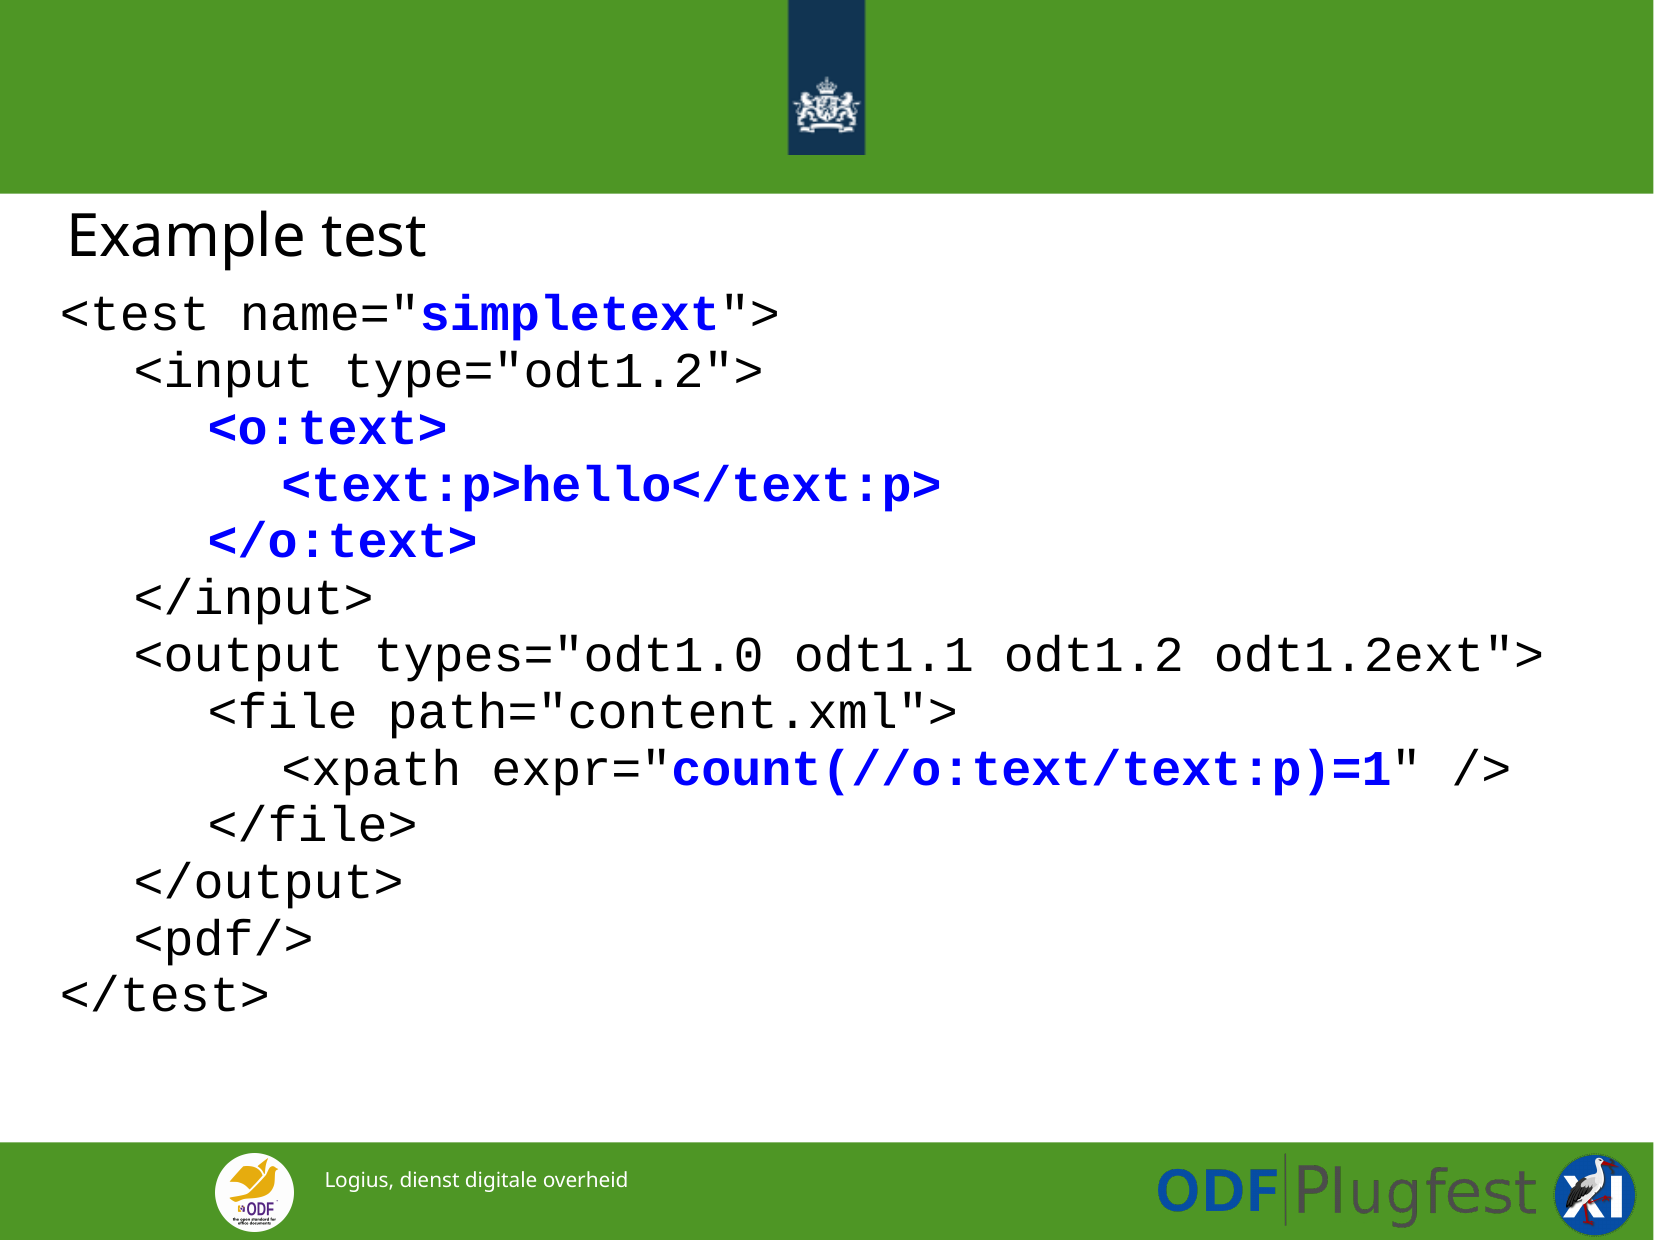

# Example test
<test name="simpletext">
	<input type="odt1.2">
		<o:text>
			<text:p>hello</text:p>
		</o:text>
	</input>
	<output types="odt1.0 odt1.1 odt1.2 odt1.2ext">
		<file path="content.xml">
			<xpath expr="count(//o:text/text:p)=1" />
		</file>
	</output>
	<pdf/>
</test>